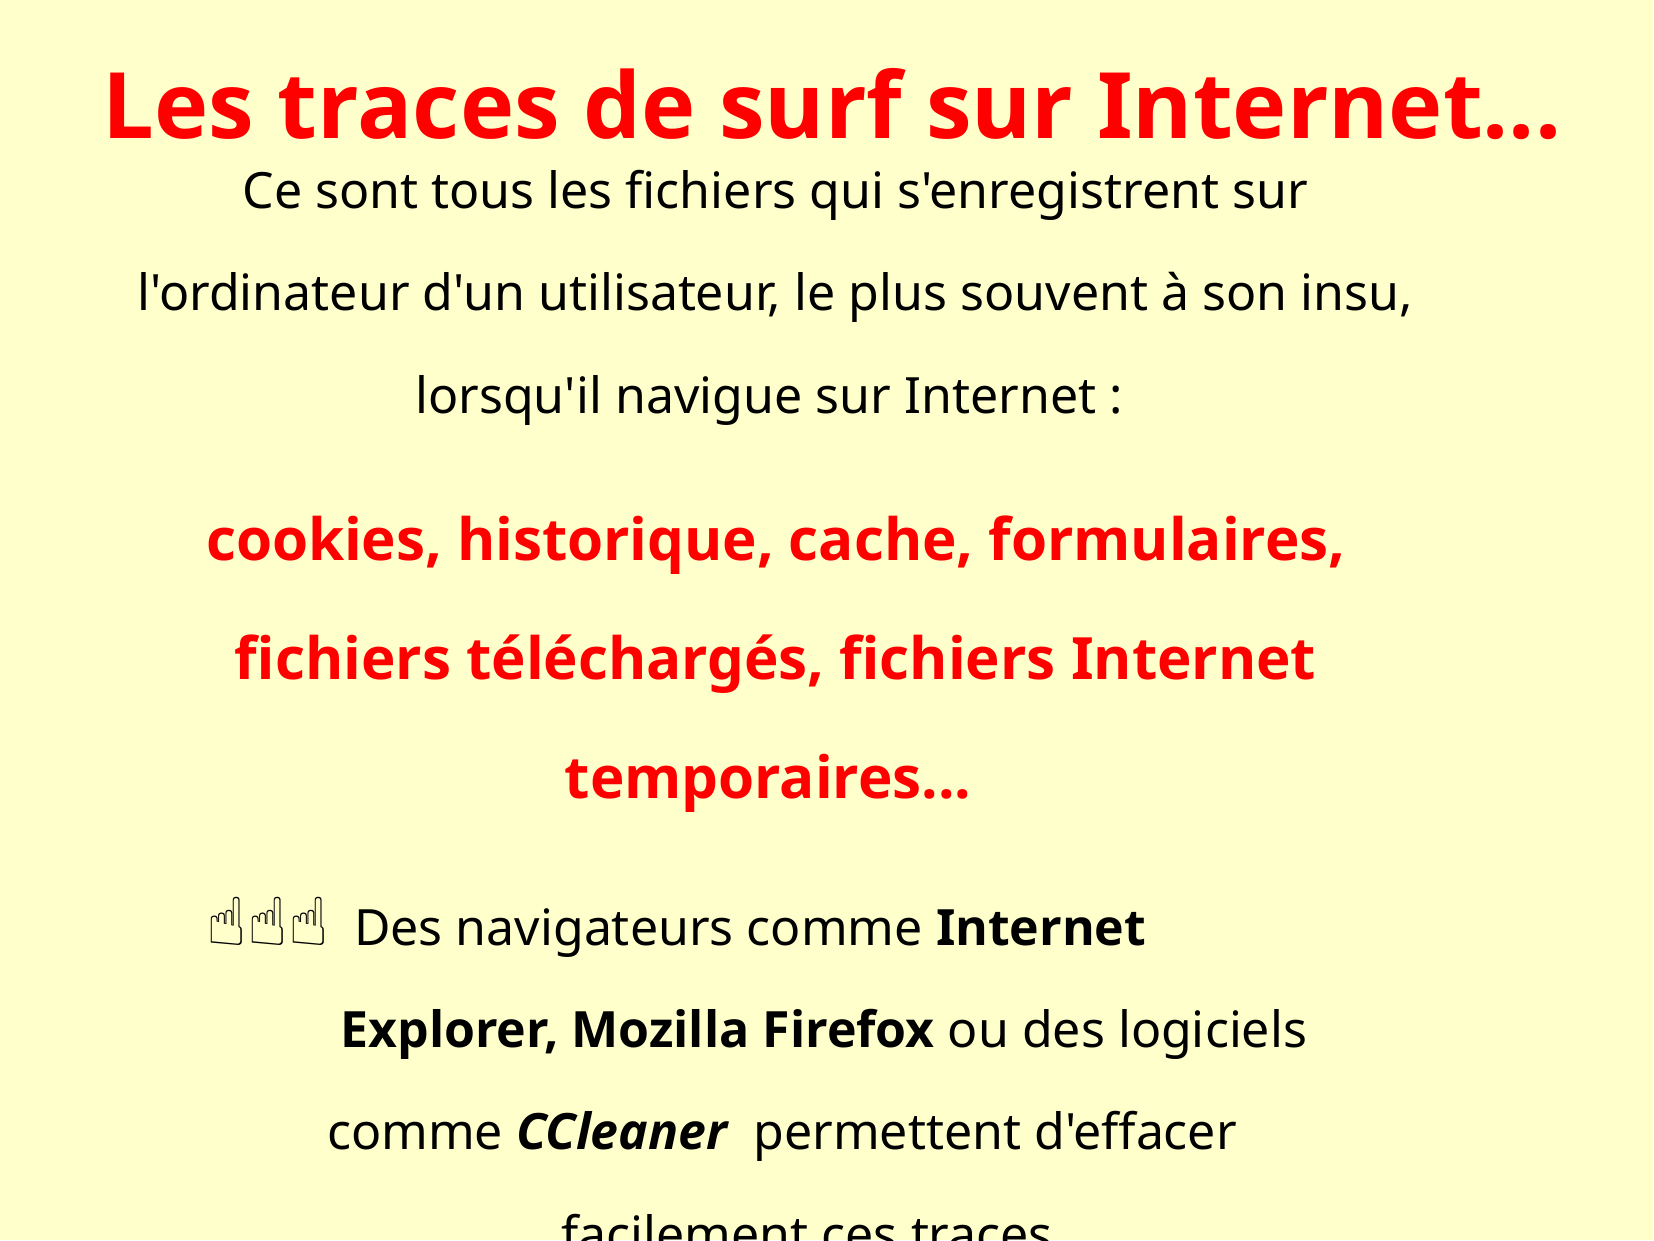

# Les traces de surf sur Internet...
Ce sont tous les fichiers qui s'enregistrent sur l'ordinateur d'un utilisateur, le plus souvent à son insu, lorsqu'il navigue sur Internet :
cookies, historique, cache, formulaires, fichiers téléchargés, fichiers Internet temporaires...
  Des navigateurs comme Internet
 Explorer, Mozilla Firefox ou des logiciels
 comme CCleaner permettent d'effacer
 facilement ces traces.